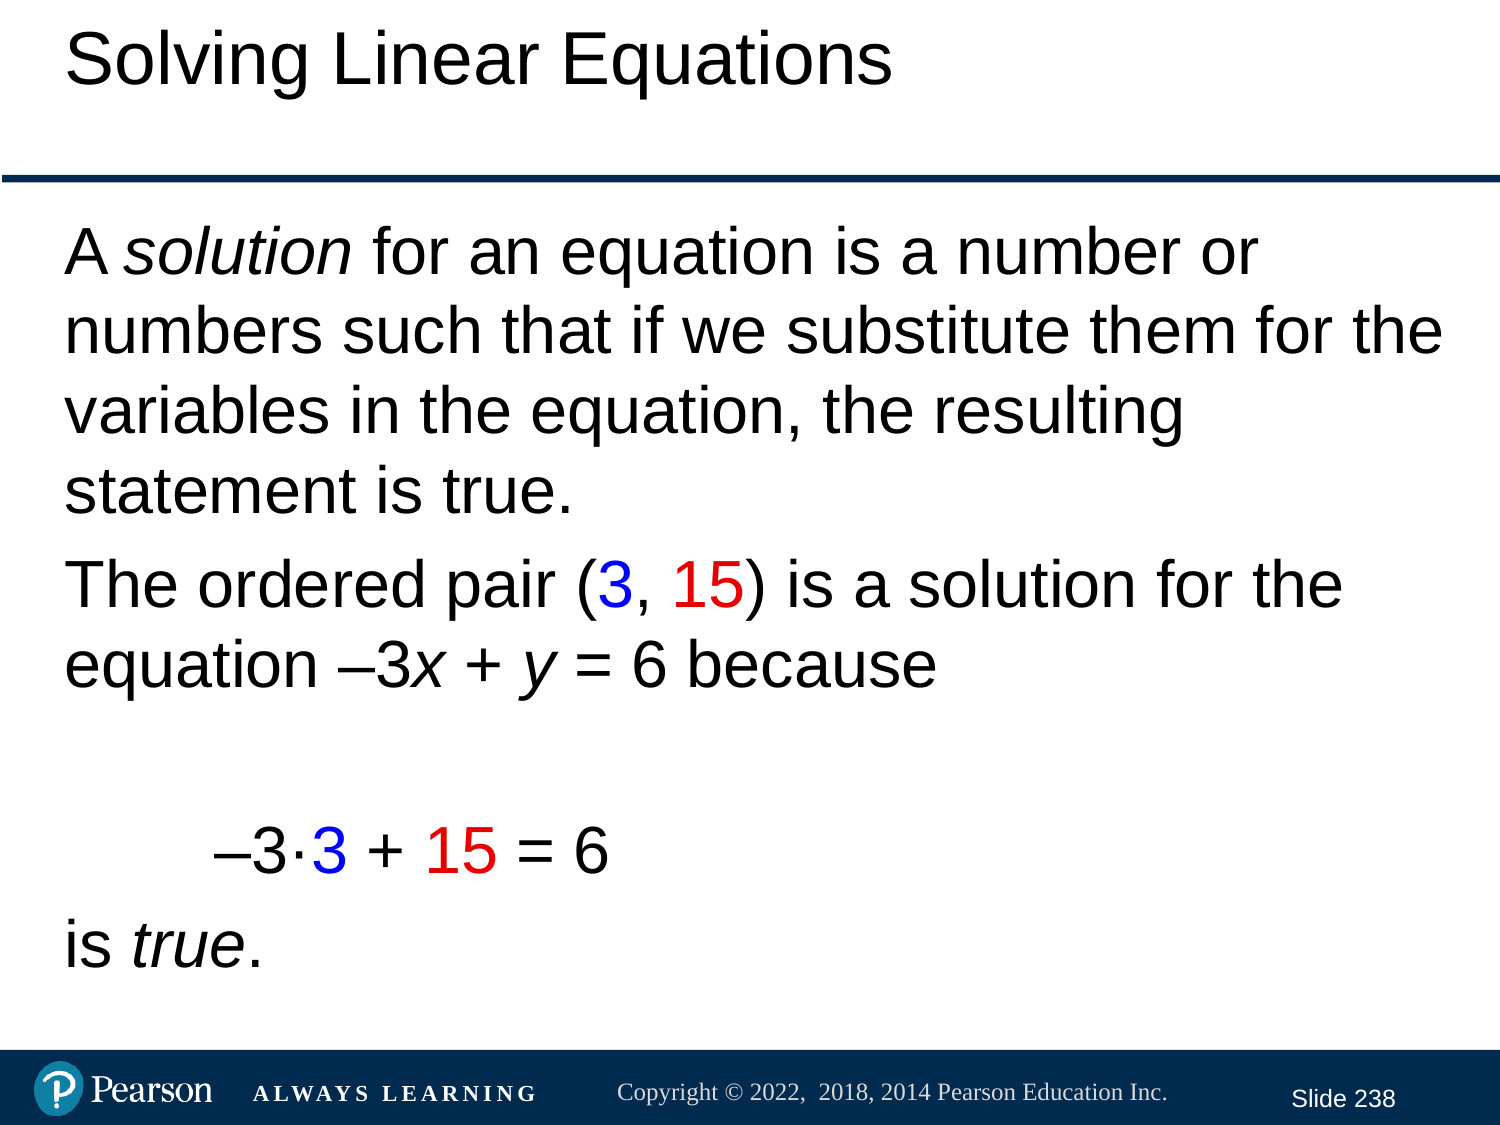

# Solving Linear Equations
A solution for an equation is a number or numbers such that if we substitute them for the variables in the equation, the resulting statement is true.
The ordered pair (3, 15) is a solution for the equation –3x + y = 6 because
		–3·3 + 15 = 6
is true.